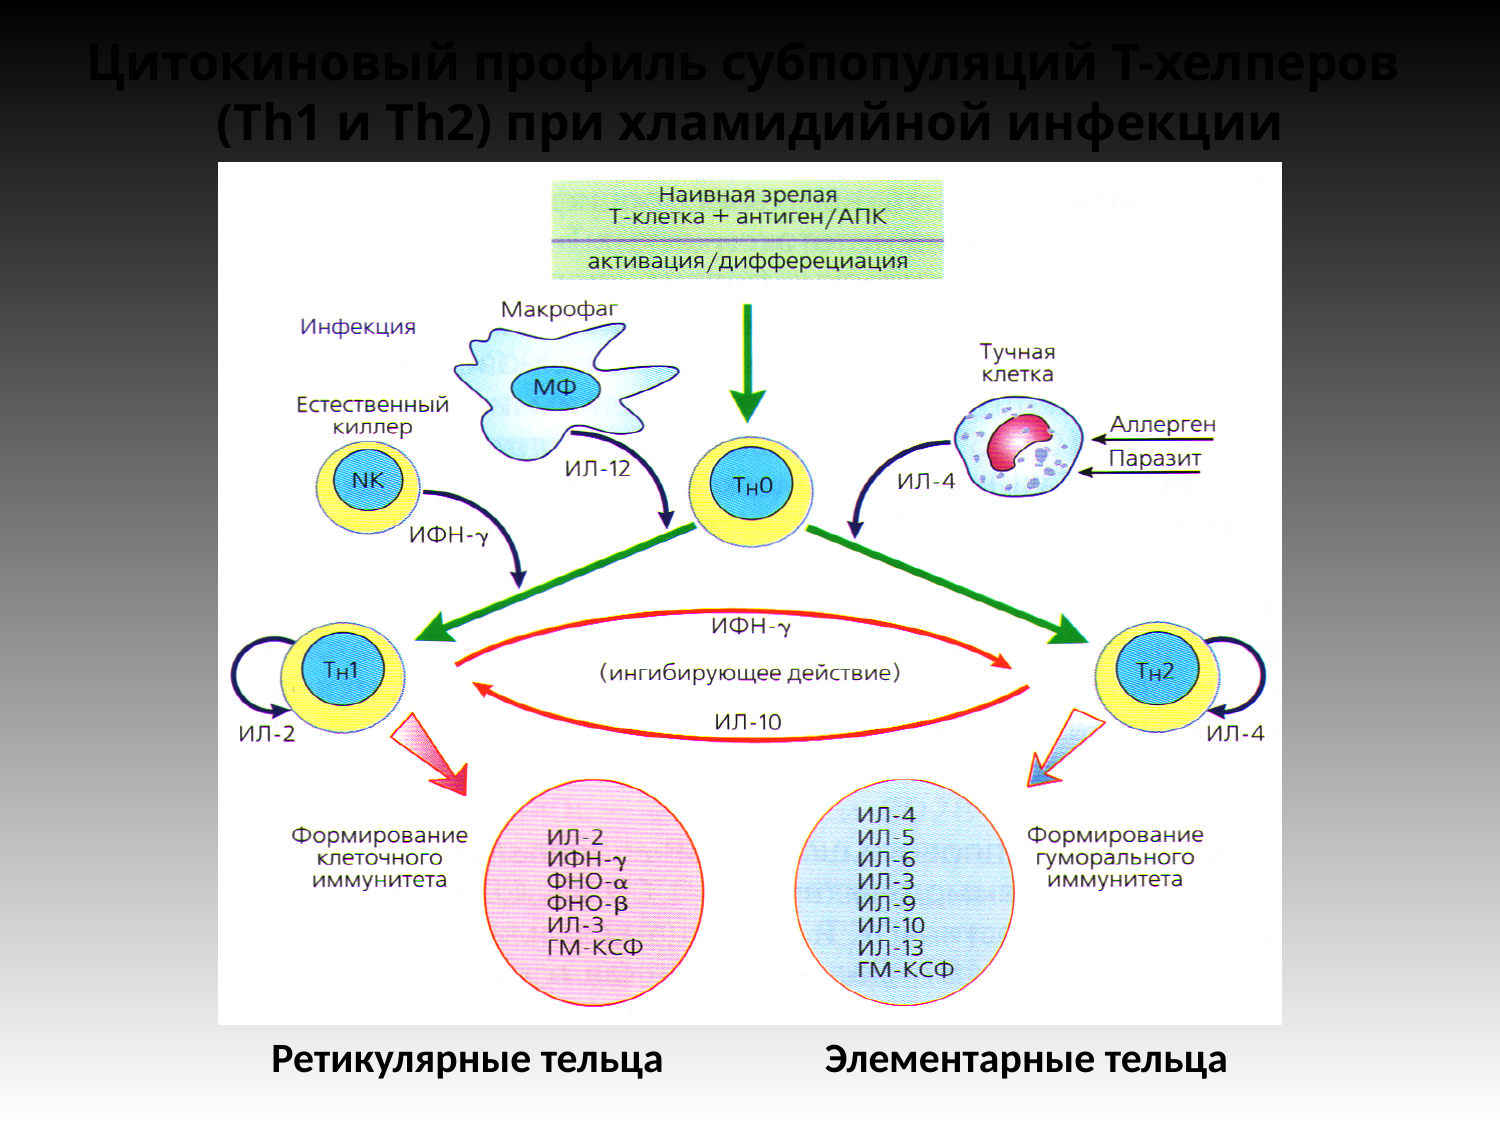

# Цитокиновый профиль субпопуляций Т-хелперов (Th1 и Th2) при хламидийной инфекции
Ретикулярные тельца Элементарные тельца